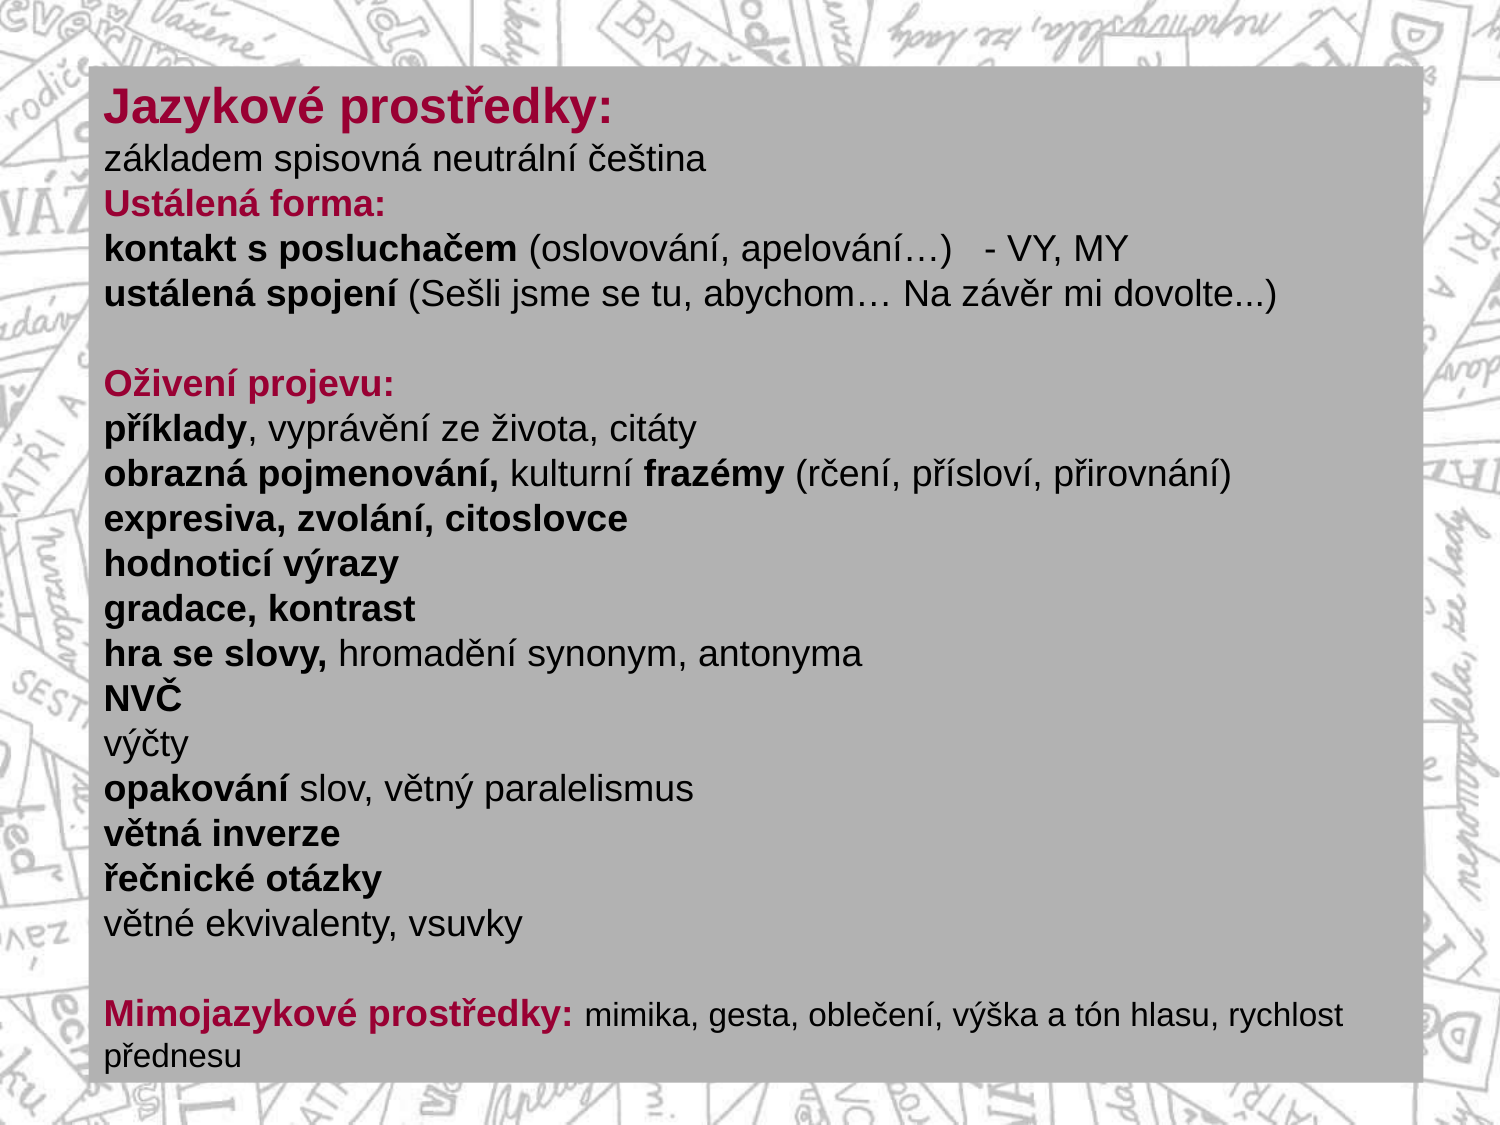

Jazykové prostředky:
základem spisovná neutrální čeština
Ustálená forma:
kontakt s posluchačem (oslovování, apelování…) - VY, MY
ustálená spojení (Sešli jsme se tu, abychom… Na závěr mi dovolte...)
Oživení projevu:
příklady, vyprávění ze života, citáty
obrazná pojmenování, kulturní frazémy (rčení, přísloví, přirovnání)
expresiva, zvolání, citoslovce
hodnoticí výrazy
gradace, kontrast
hra se slovy, hromadění synonym, antonyma
NVČ
výčty
opakování slov, větný paralelismus
větná inverze
řečnické otázky
větné ekvivalenty, vsuvky
Mimojazykové prostředky: mimika, gesta, oblečení, výška a tón hlasu, rychlost přednesu